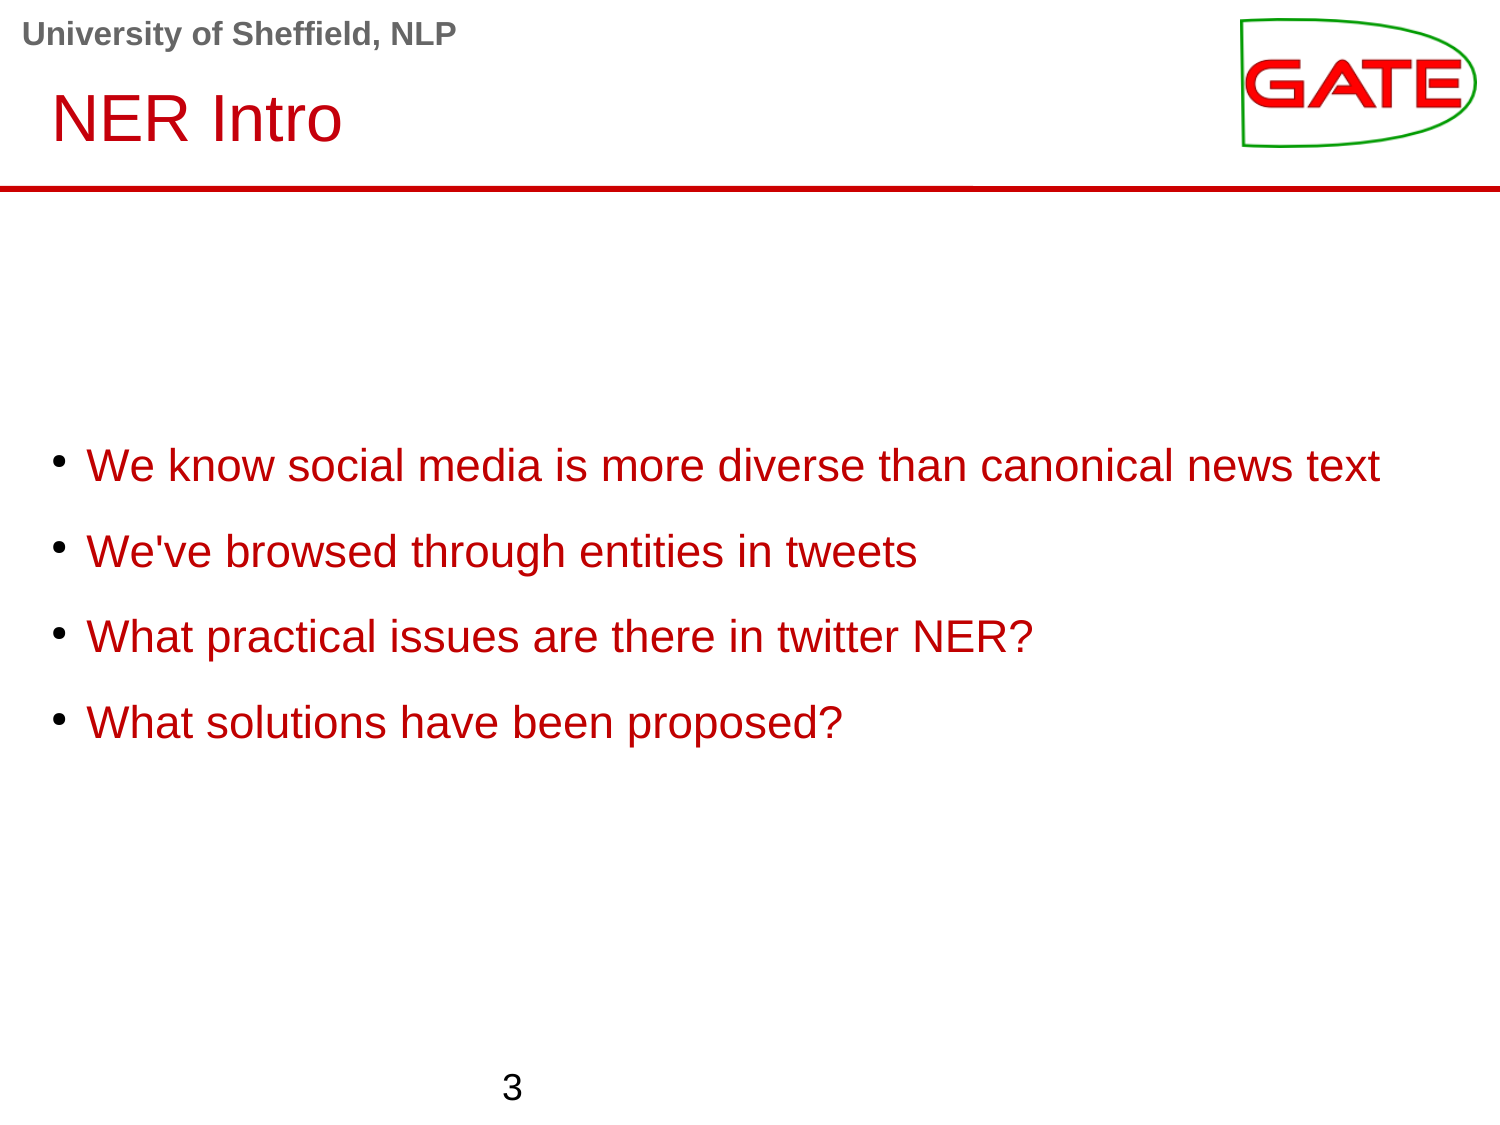

NER Intro
We know social media is more diverse than canonical news text
We've browsed through entities in tweets
What practical issues are there in twitter NER?
What solutions have been proposed?